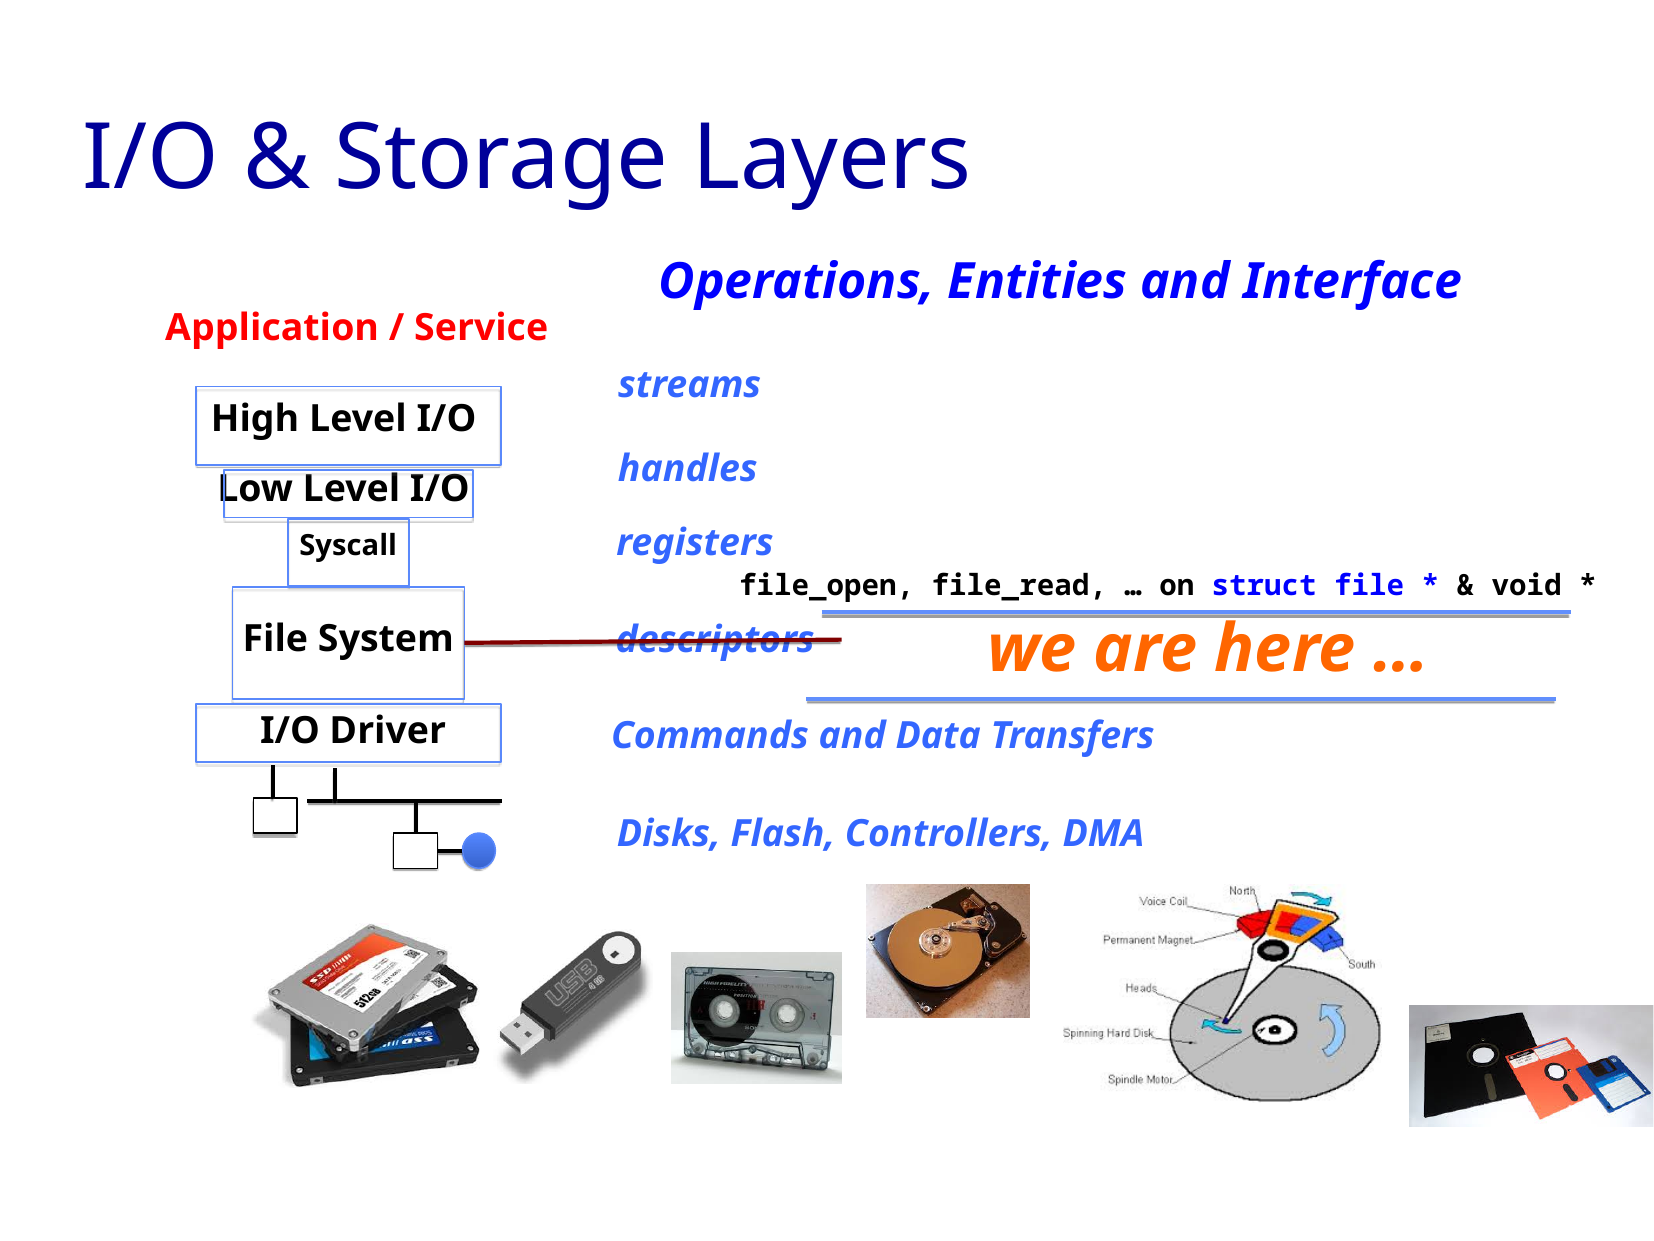

# I/O & Storage Layers
Operations, Entities and Interface
Application / Service
streams
High Level I/O
handles
Low Level I/O
registers
Syscall
file_open, file_read, … on struct file * & void *
we are here …
File System
descriptors
I/O Driver
Commands and Data Transfers
Disks, Flash, Controllers, DMA